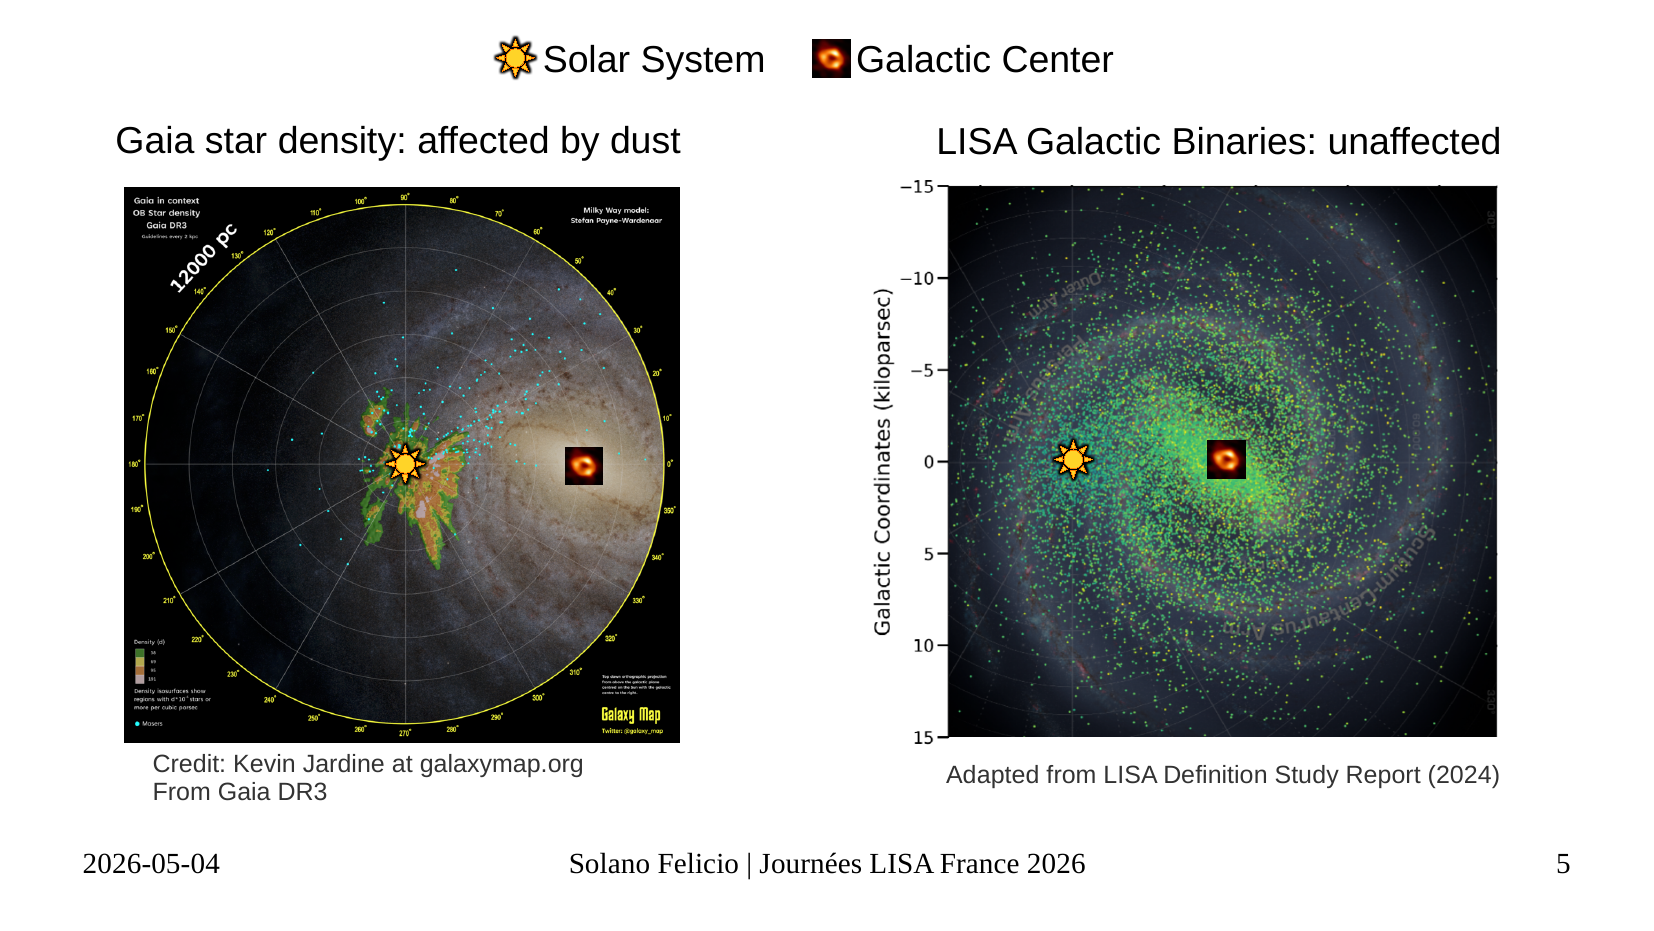

Solar System
Galactic Center
Gaia star density: affected by dust
LISA Galactic Binaries: unaffected
Credit: Kevin Jardine at galaxymap.org
From Gaia DR3
Adapted from LISA Definition Study Report (2024)
2026-05-04
Solano Felicio | Journées LISA France 2026
5